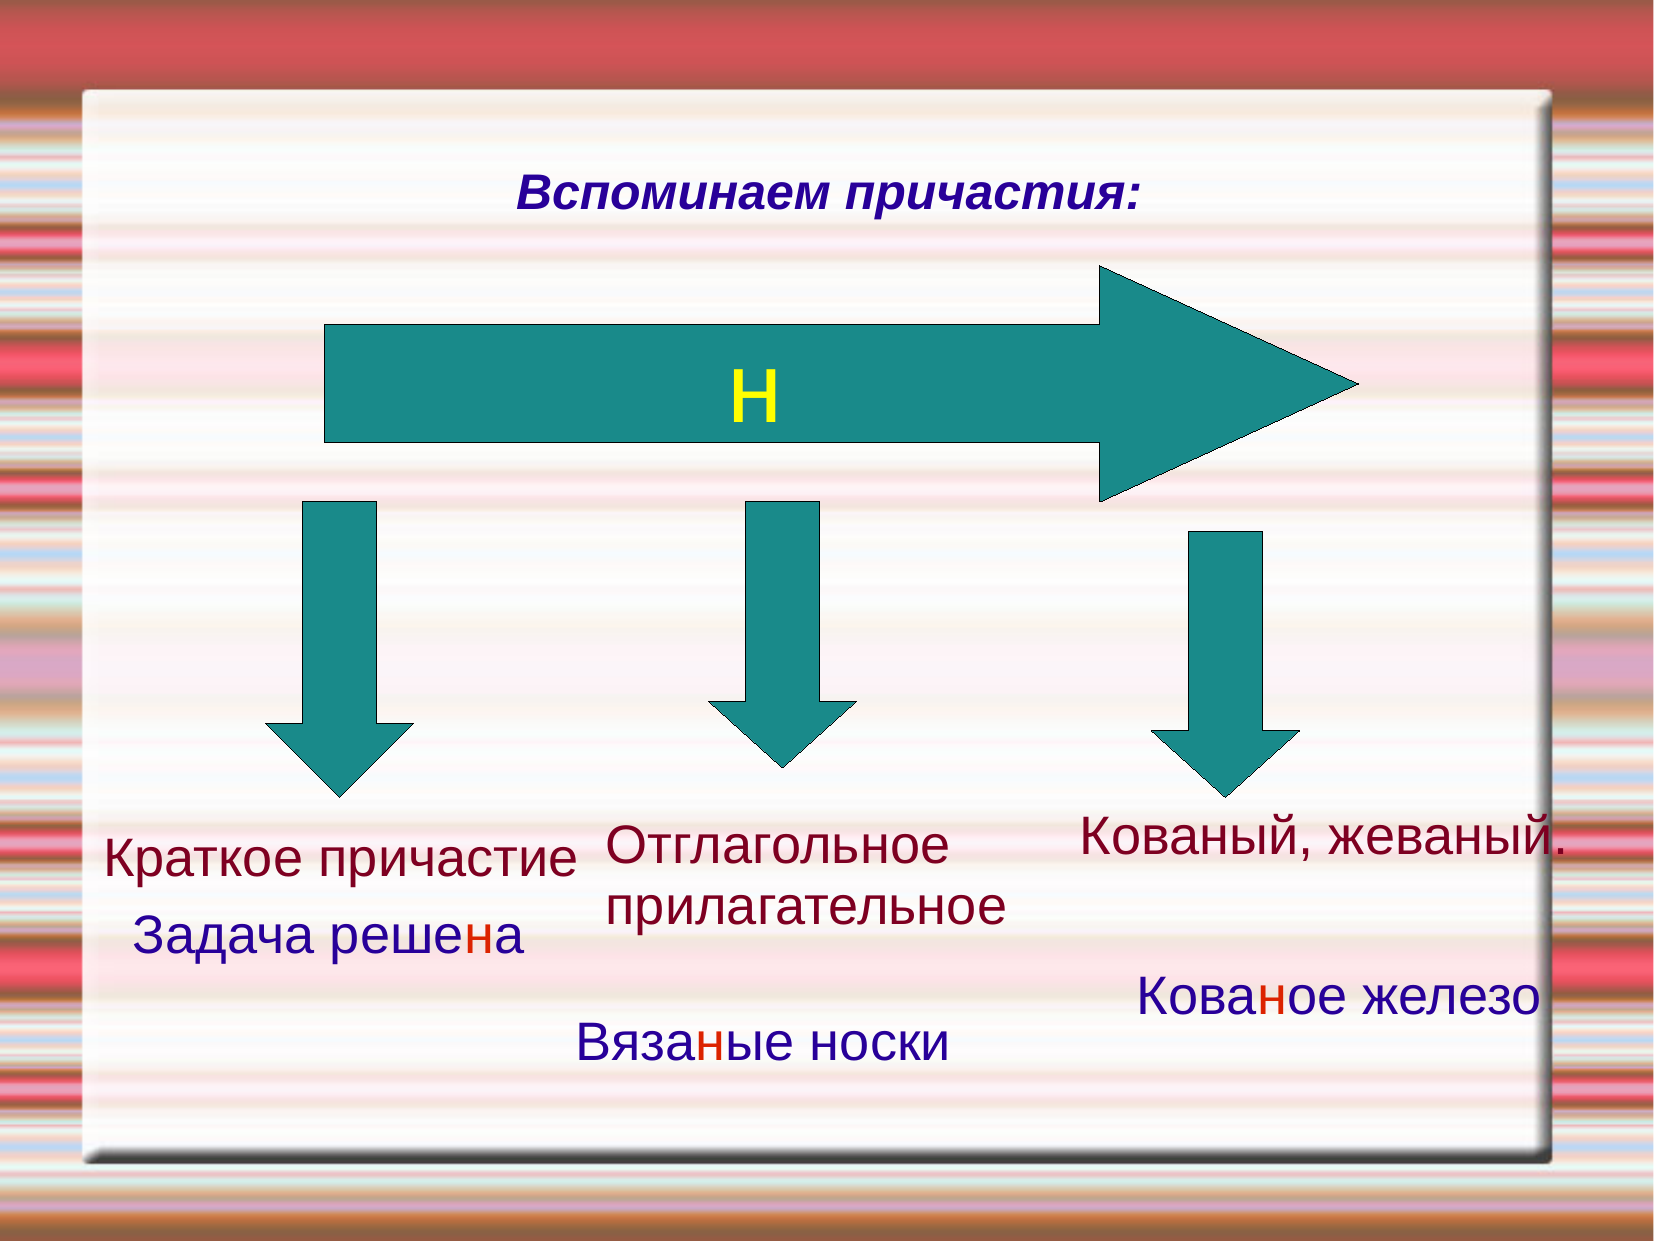

# Вспоминаем причастия:
н
Кованый, жеваный.
Отглагольное прилагательное
Краткое причастие
Задача решена
Кованое железо
Вязаные носки